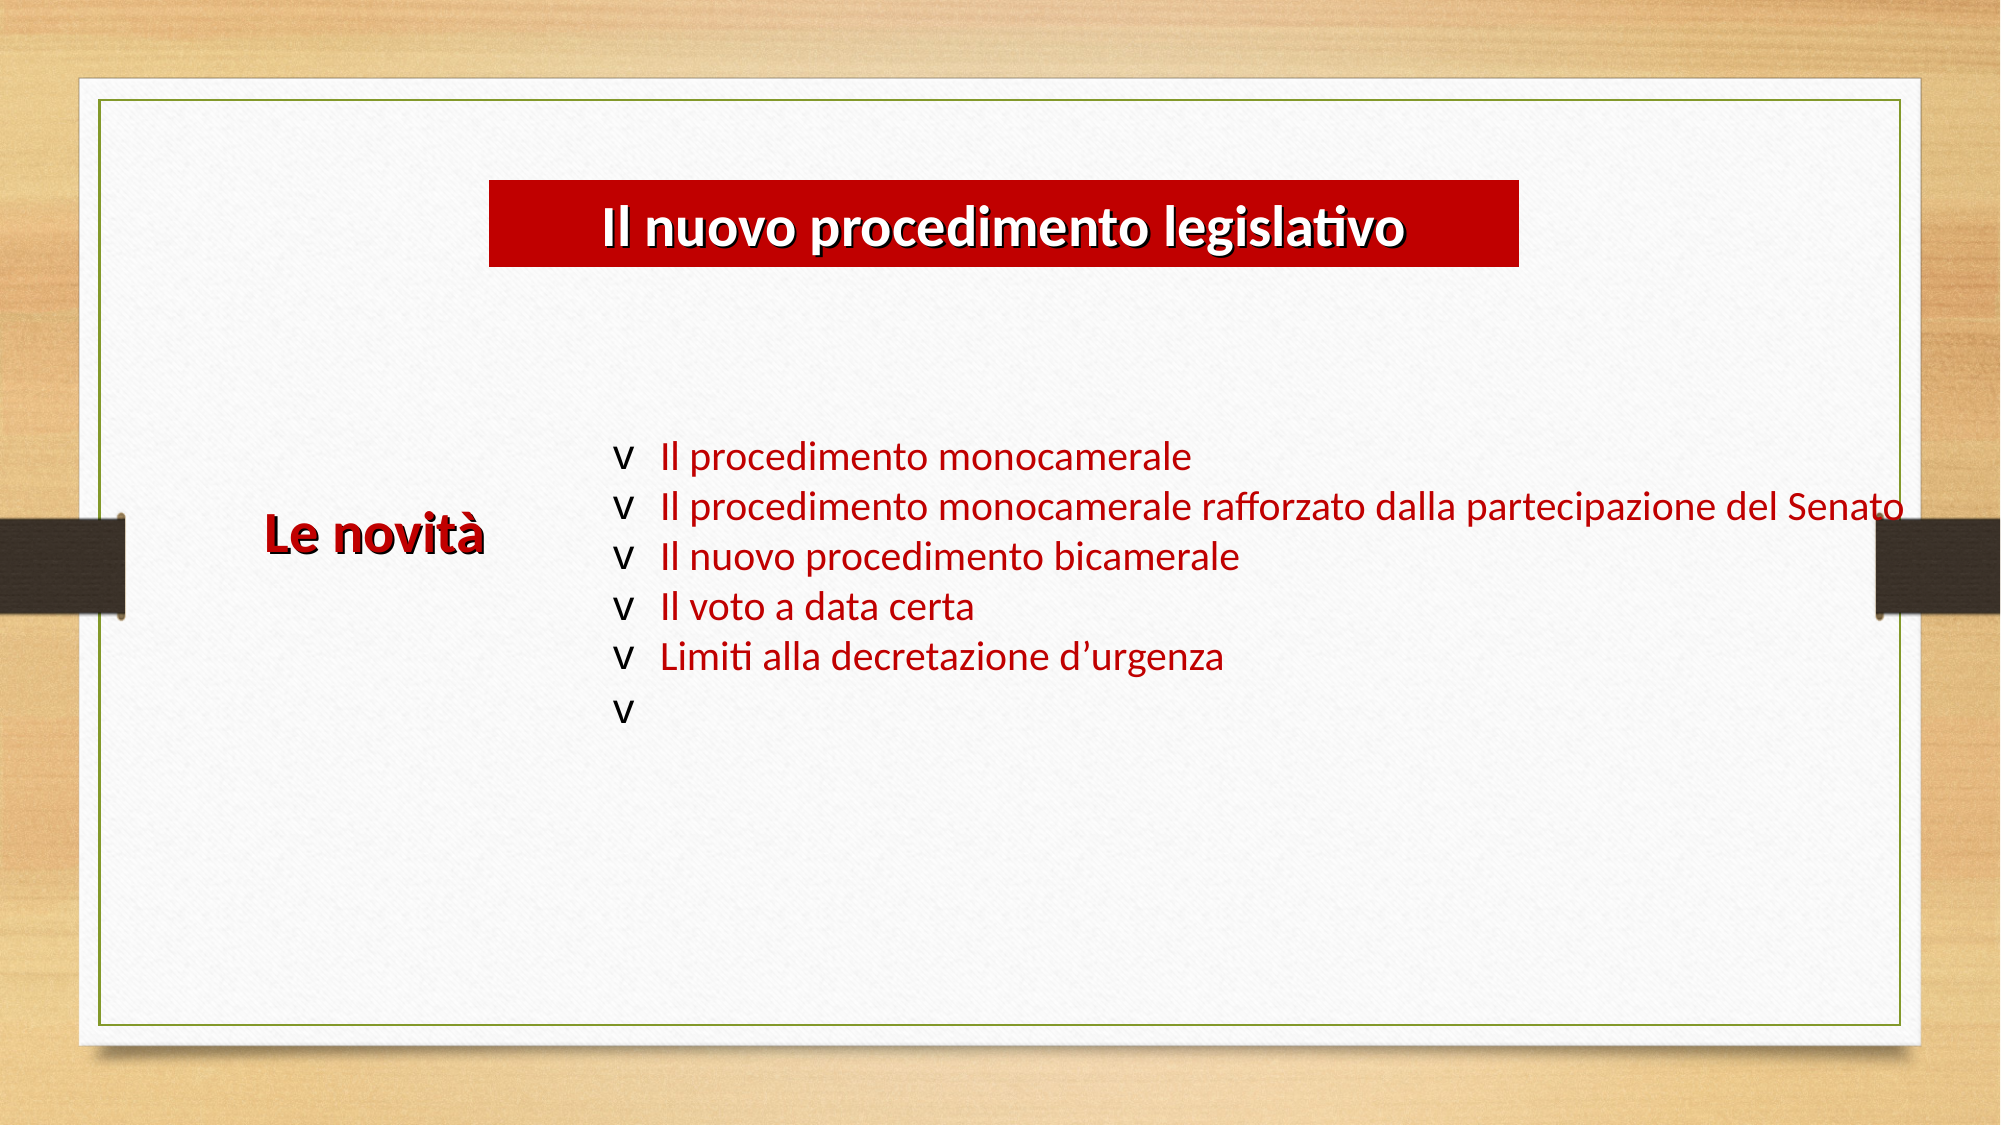

Il nuovo procedimento legislativo
Il procedimento monocamerale
Il procedimento monocamerale rafforzato dalla partecipazione del Senato
Il nuovo procedimento bicamerale
Il voto a data certa
Limiti alla decretazione d’urgenza
Le novità